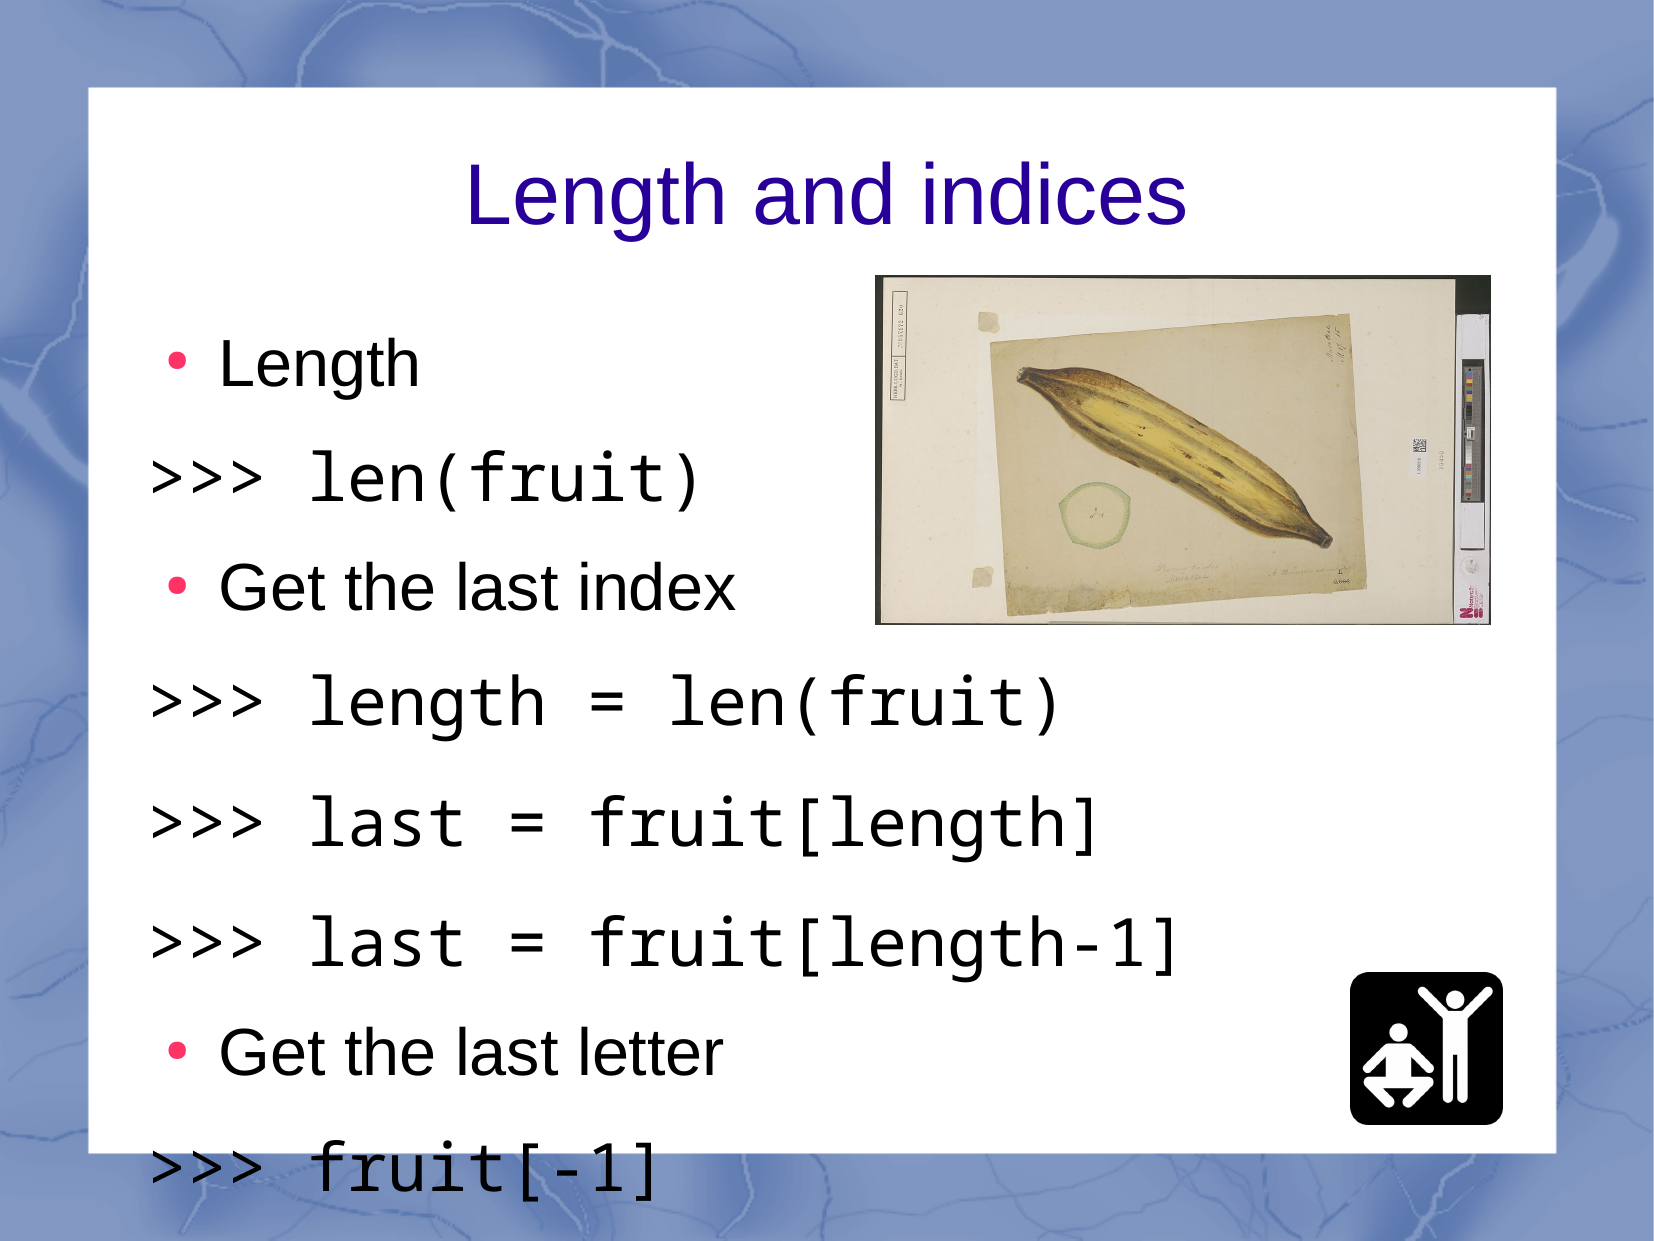

# Length and indices
Length
>>> len(fruit)
Get the last index
>>> length = len(fruit)
>>> last = fruit[length]
>>> last = fruit[length-1]
Get the last letter
>>> fruit[-1]